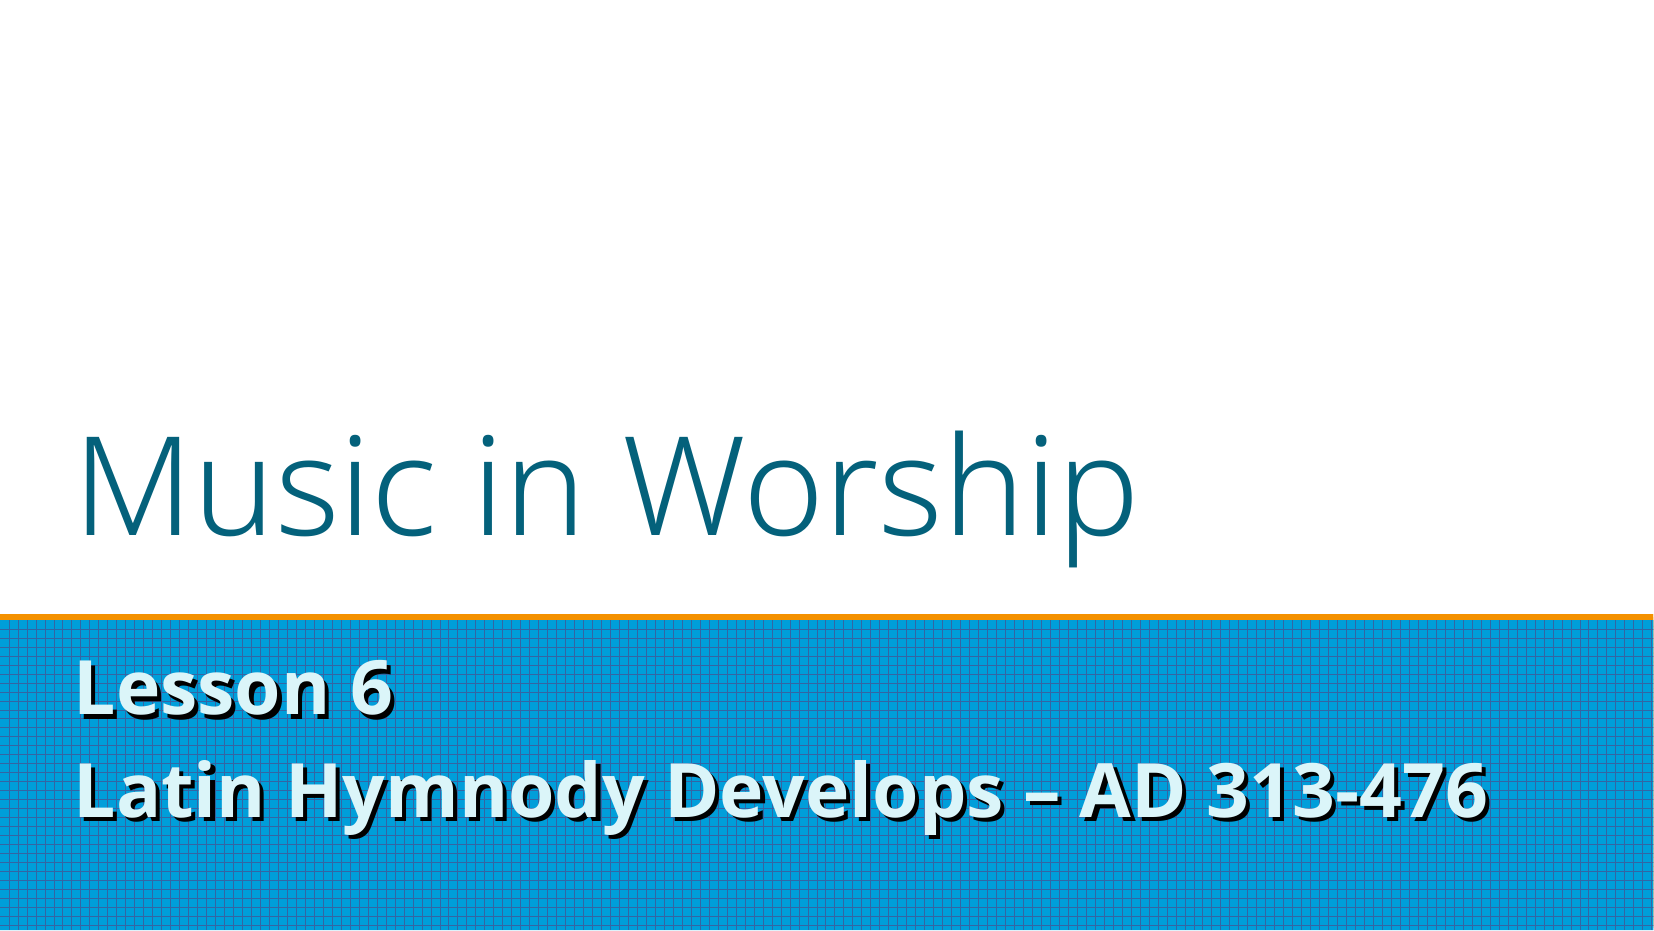

# Music in Worship
Lesson 6
Latin Hymnody Develops – AD 313-476